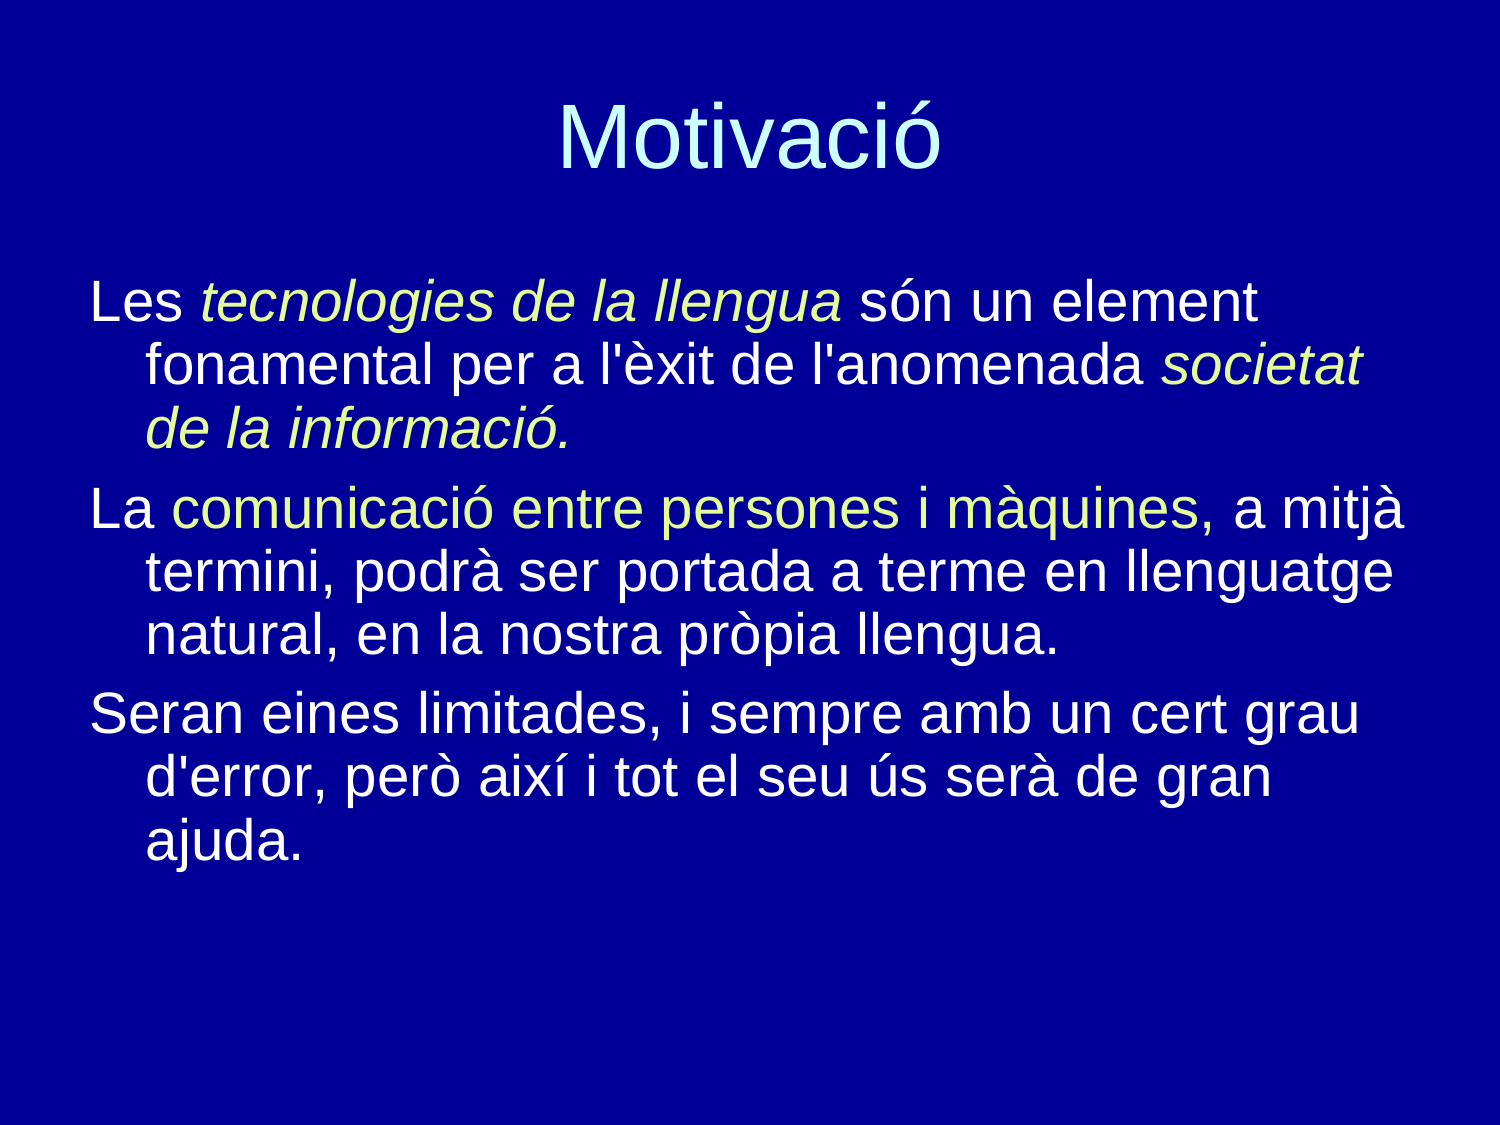

# Motivació
Les tecnologies de la llengua són un element fonamental per a l'èxit de l'anomenada societat de la informació.
La comunicació entre persones i màquines, a mitjà termini, podrà ser portada a terme en llenguatge natural, en la nostra pròpia llengua.
Seran eines limitades, i sempre amb un cert grau d'error, però així i tot el seu ús serà de gran ajuda.